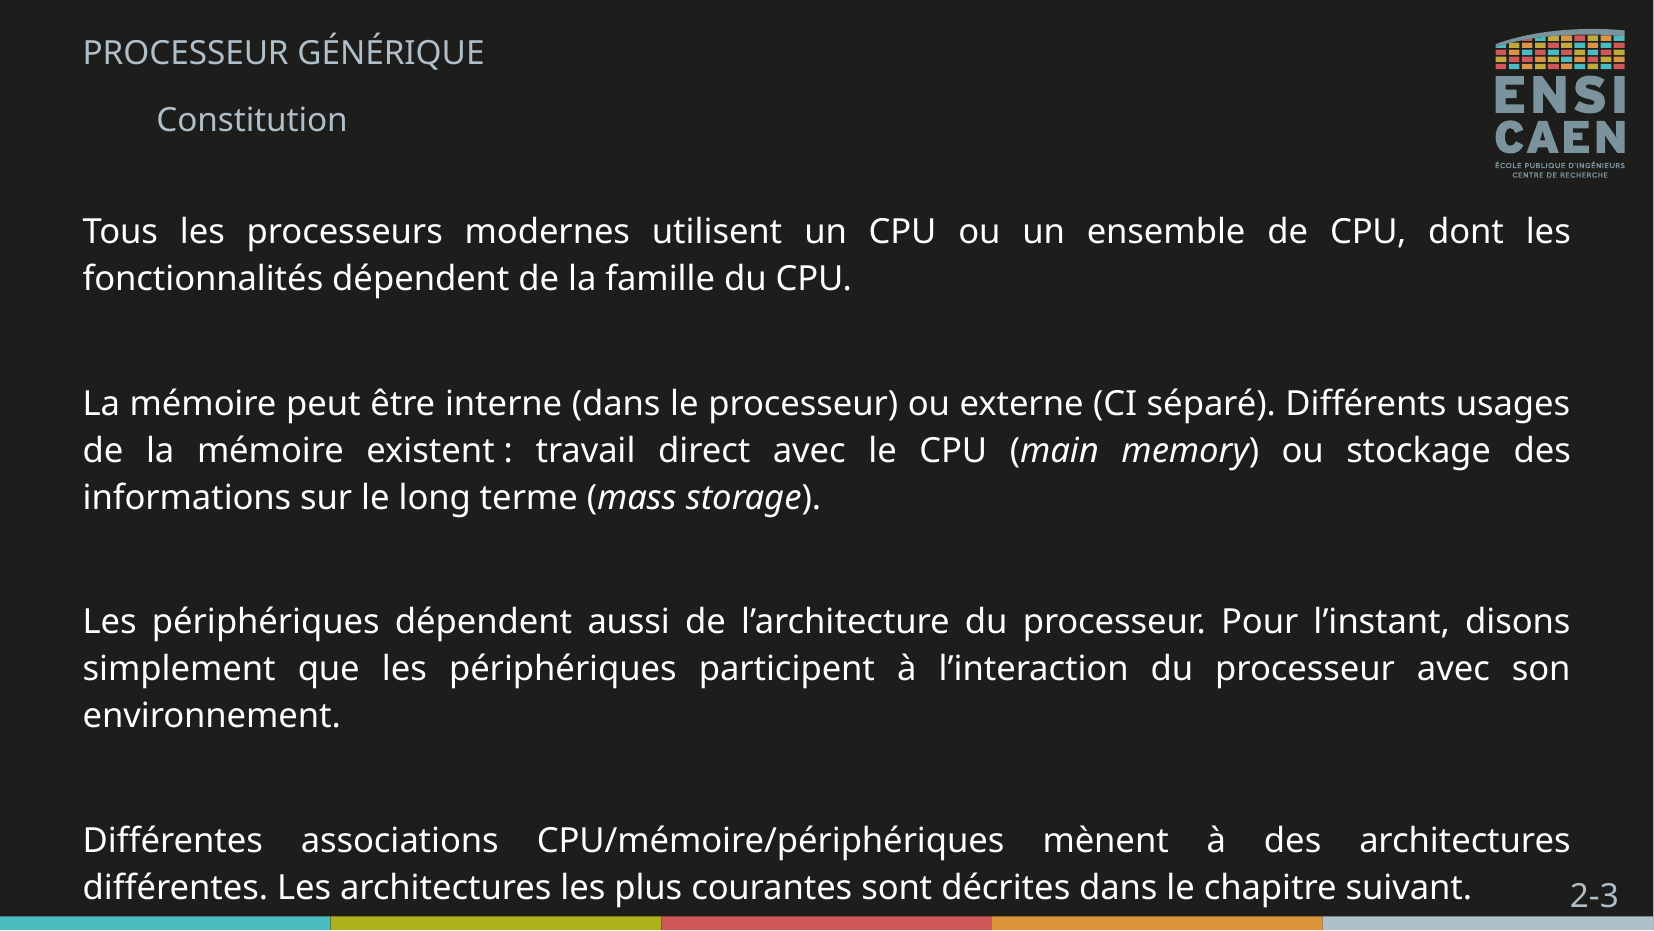

# PROCESSEUR GÉNÉRIQUE Constitution
Tous les processeurs modernes utilisent un CPU ou un ensemble de CPU, dont les fonctionnalités dépendent de la famille du CPU.
La mémoire peut être interne (dans le processeur) ou externe (CI séparé). Différents usages de la mémoire existent : travail direct avec le CPU (main memory) ou stockage des informations sur le long terme (mass storage).
Les périphériques dépendent aussi de l’architecture du processeur. Pour l’instant, disons simplement que les périphériques participent à l’interaction du processeur avec son environnement.
Différentes associations CPU/mémoire/périphériques mènent à des architectures différentes. Les architectures les plus courantes sont décrites dans le chapitre suivant.